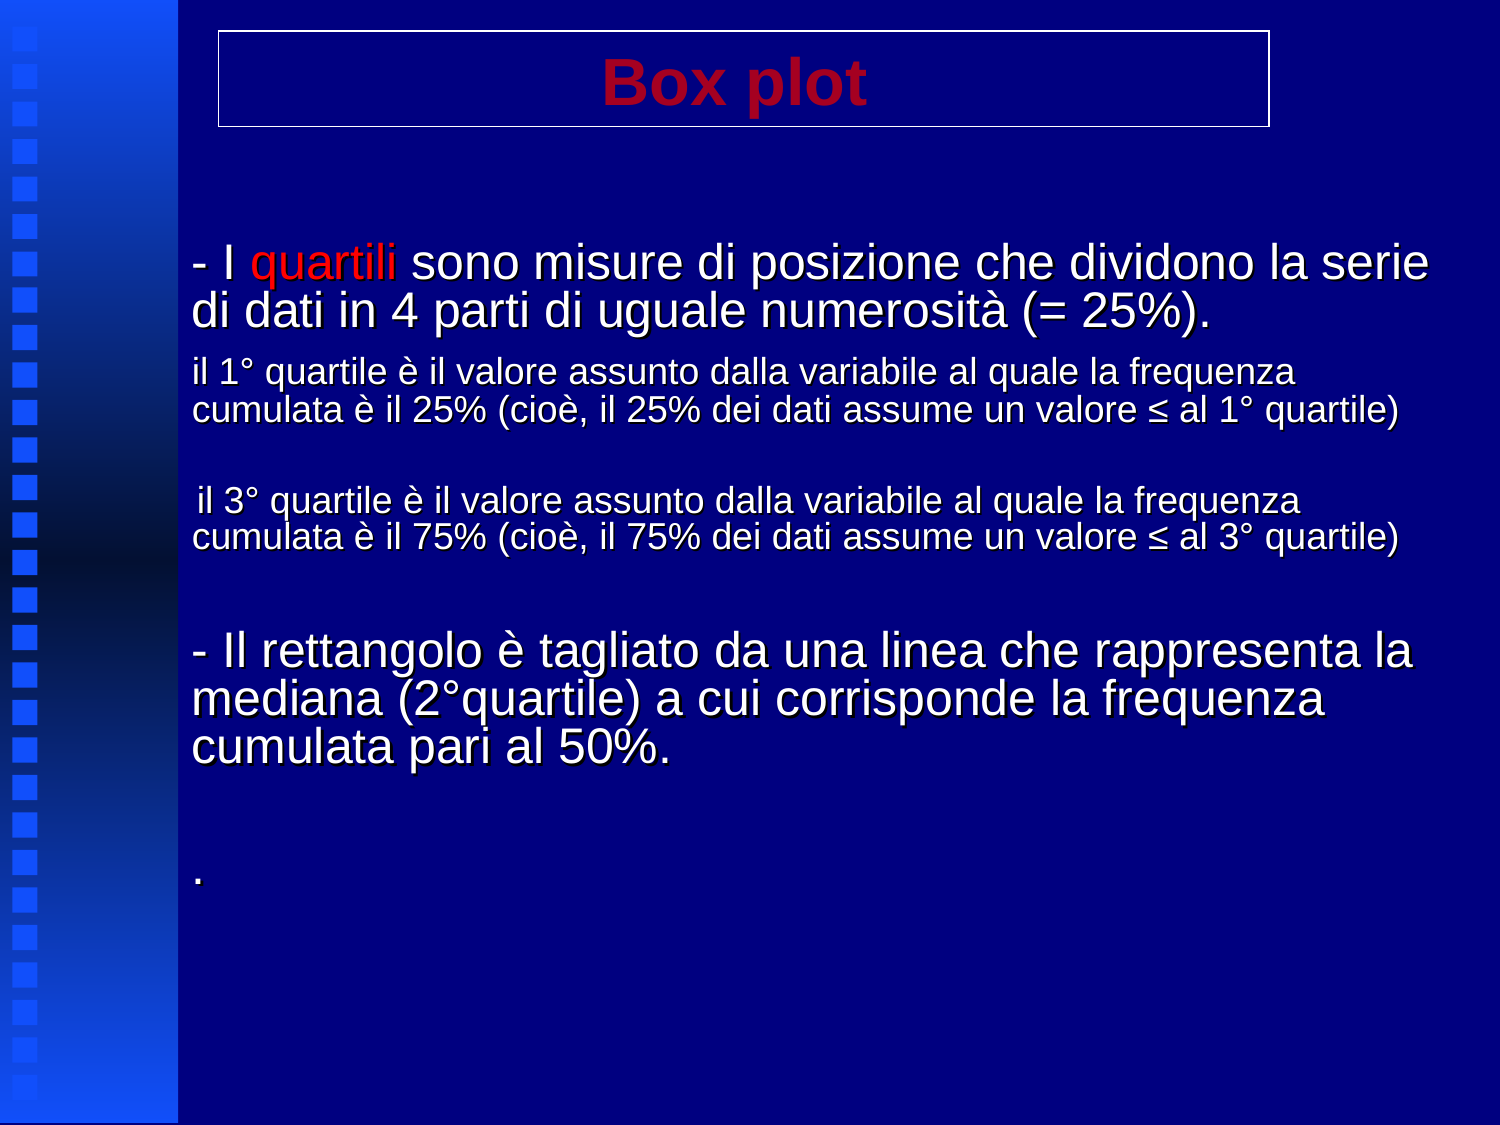

Box plot
	- I quartili sono misure di posizione che dividono la serie di dati in 4 parti di uguale numerosità (= 25%).
	il 1° quartile è il valore assunto dalla variabile al quale la frequenza cumulata è il 25% (cioè, il 25% dei dati assume un valore ≤ al 1° quartile)
 il 3° quartile è il valore assunto dalla variabile al quale la frequenza cumulata è il 75% (cioè, il 75% dei dati assume un valore ≤ al 3° quartile)
	- Il rettangolo è tagliato da una linea che rappresenta la mediana (2°quartile) a cui corrisponde la frequenza cumulata pari al 50%.
	.